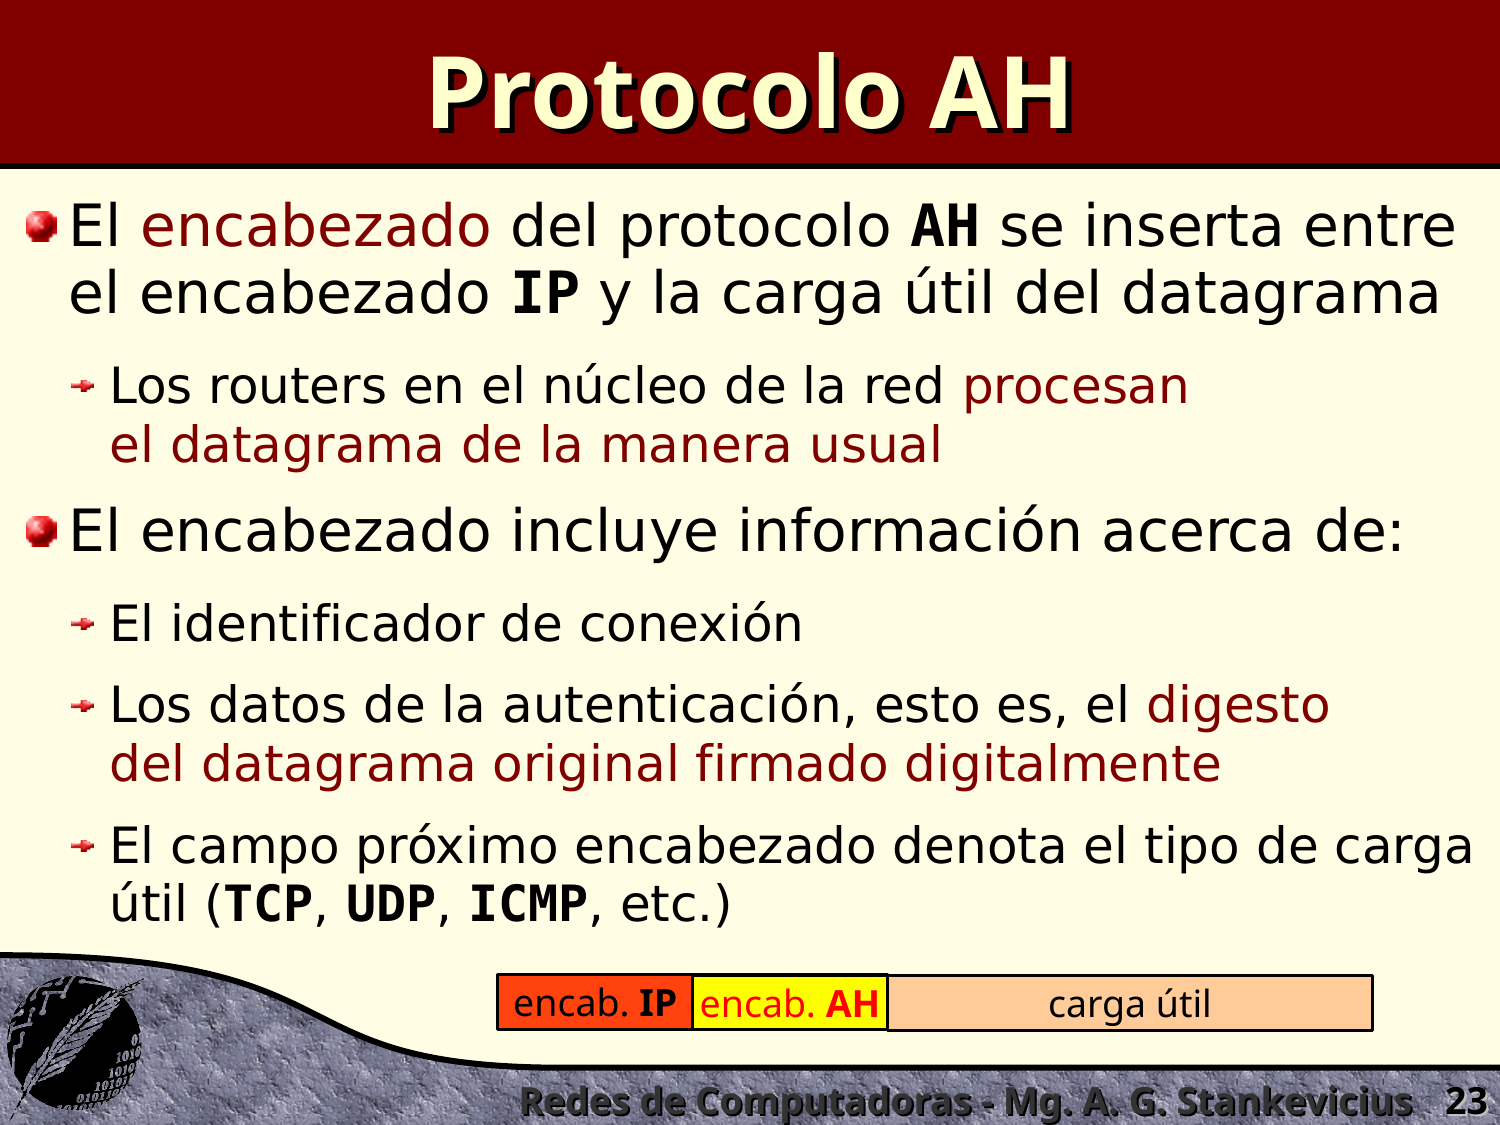

# Protocolo AH
El encabezado del protocolo AH se inserta entre el encabezado IP y la carga útil del datagrama
Los routers en el núcleo de la red procesan
el datagrama de la manera usual
El encabezado incluye información acerca de:
El identificador de conexión
Los datos de la autenticación, esto es, el digesto
del datagrama original firmado digitalmente
El campo próximo encabezado denota el tipo de carga útil (TCP, UDP, ICMP, etc.)
encab. IP
encab. AH
carga útil
23